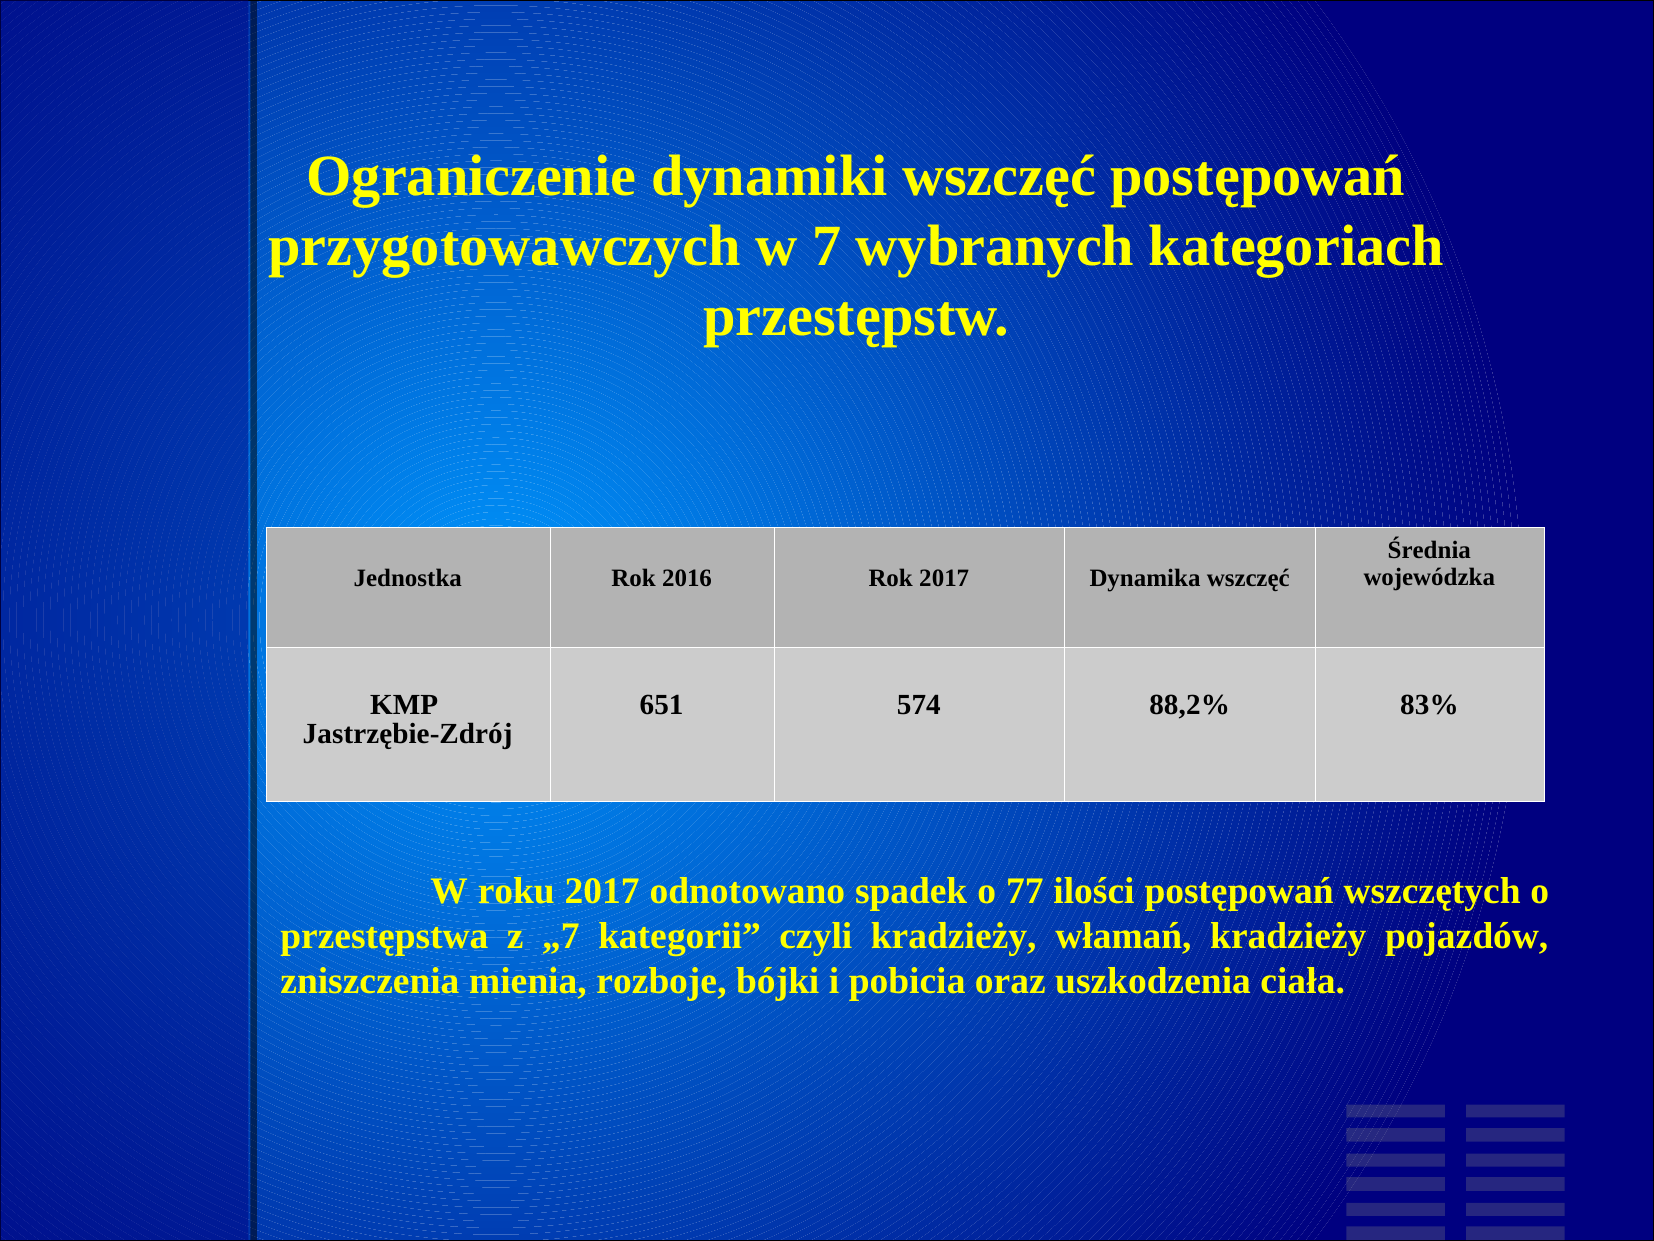

# Ograniczenie dynamiki wszczęć postępowań przygotowawczych w 7 wybranych kategoriach przestępstw.
| Jednostka | Rok 2016 | Rok 2017 | Dynamika wszczęć | Średnia wojewódzka |
| --- | --- | --- | --- | --- |
| KMP Jastrzębie-Zdrój | 651 | 574 | 88,2% | 83% |
	W roku 2017 odnotowano spadek o 77 ilości postępowań wszczętych o przestępstwa z „7 kategorii” czyli kradzieży, włamań, kradzieży pojazdów, zniszczenia mienia, rozboje, bójki i pobicia oraz uszkodzenia ciała.